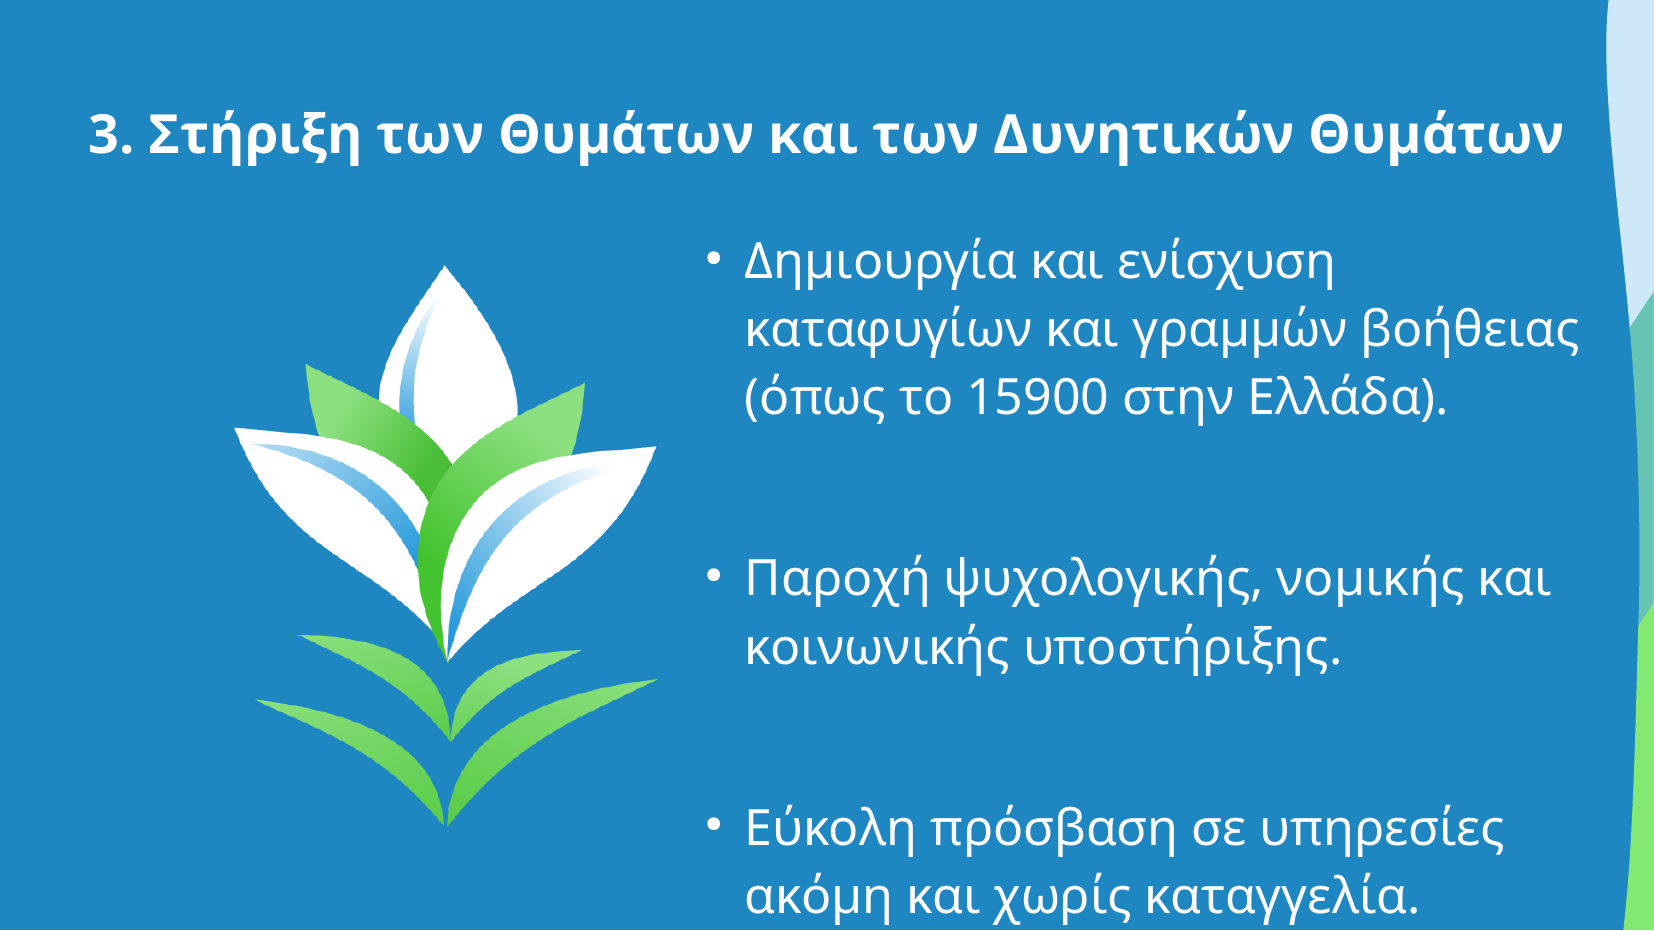

# 3. Στήριξη των Θυμάτων και των Δυνητικών Θυμάτων
Δημιουργία και ενίσχυση καταφυγίων και γραμμών βοήθειας (όπως το 15900 στην Ελλάδα).
Παροχή ψυχολογικής, νομικής και κοινωνικής υποστήριξης.
Εύκολη πρόσβαση σε υπηρεσίες ακόμη και χωρίς καταγγελία.